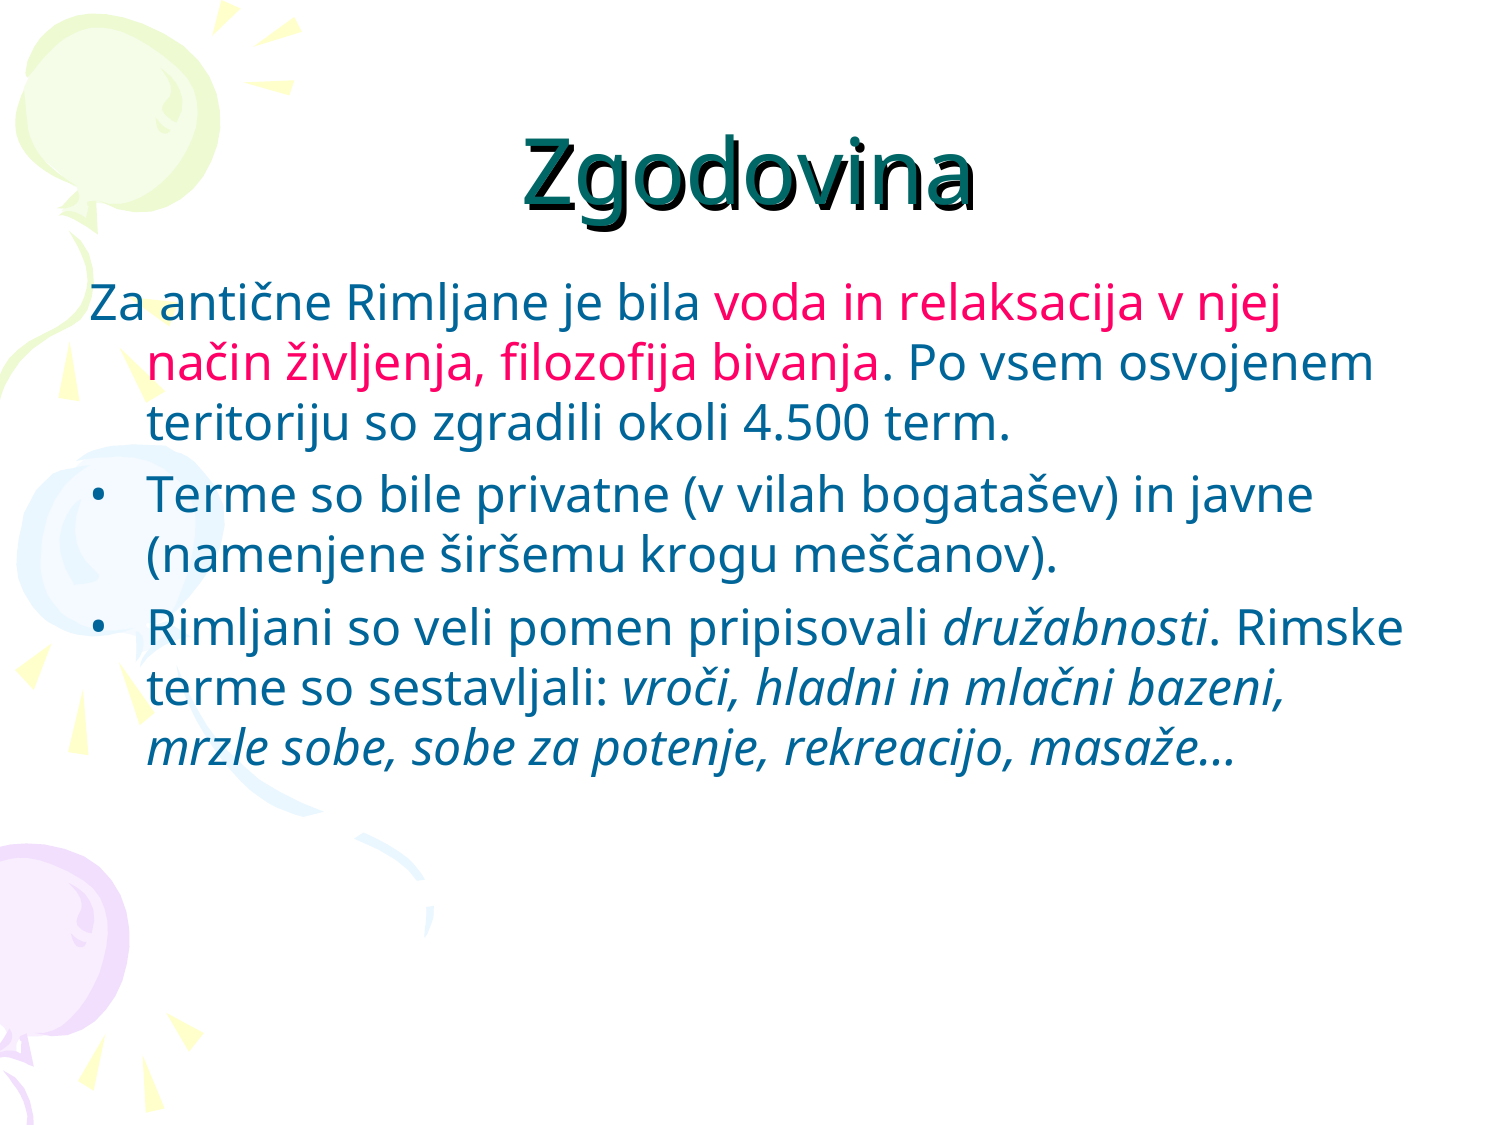

# Zgodovina
Za antične Rimljane je bila voda in relaksacija v njej način življenja, filozofija bivanja. Po vsem osvojenem teritoriju so zgradili okoli 4.500 term.
Terme so bile privatne (v vilah bogatašev) in javne (namenjene širšemu krogu meščanov).
Rimljani so veli pomen pripisovali družabnosti. Rimske terme so sestavljali: vroči, hladni in mlačni bazeni, mrzle sobe, sobe za potenje, rekreacijo, masaže…